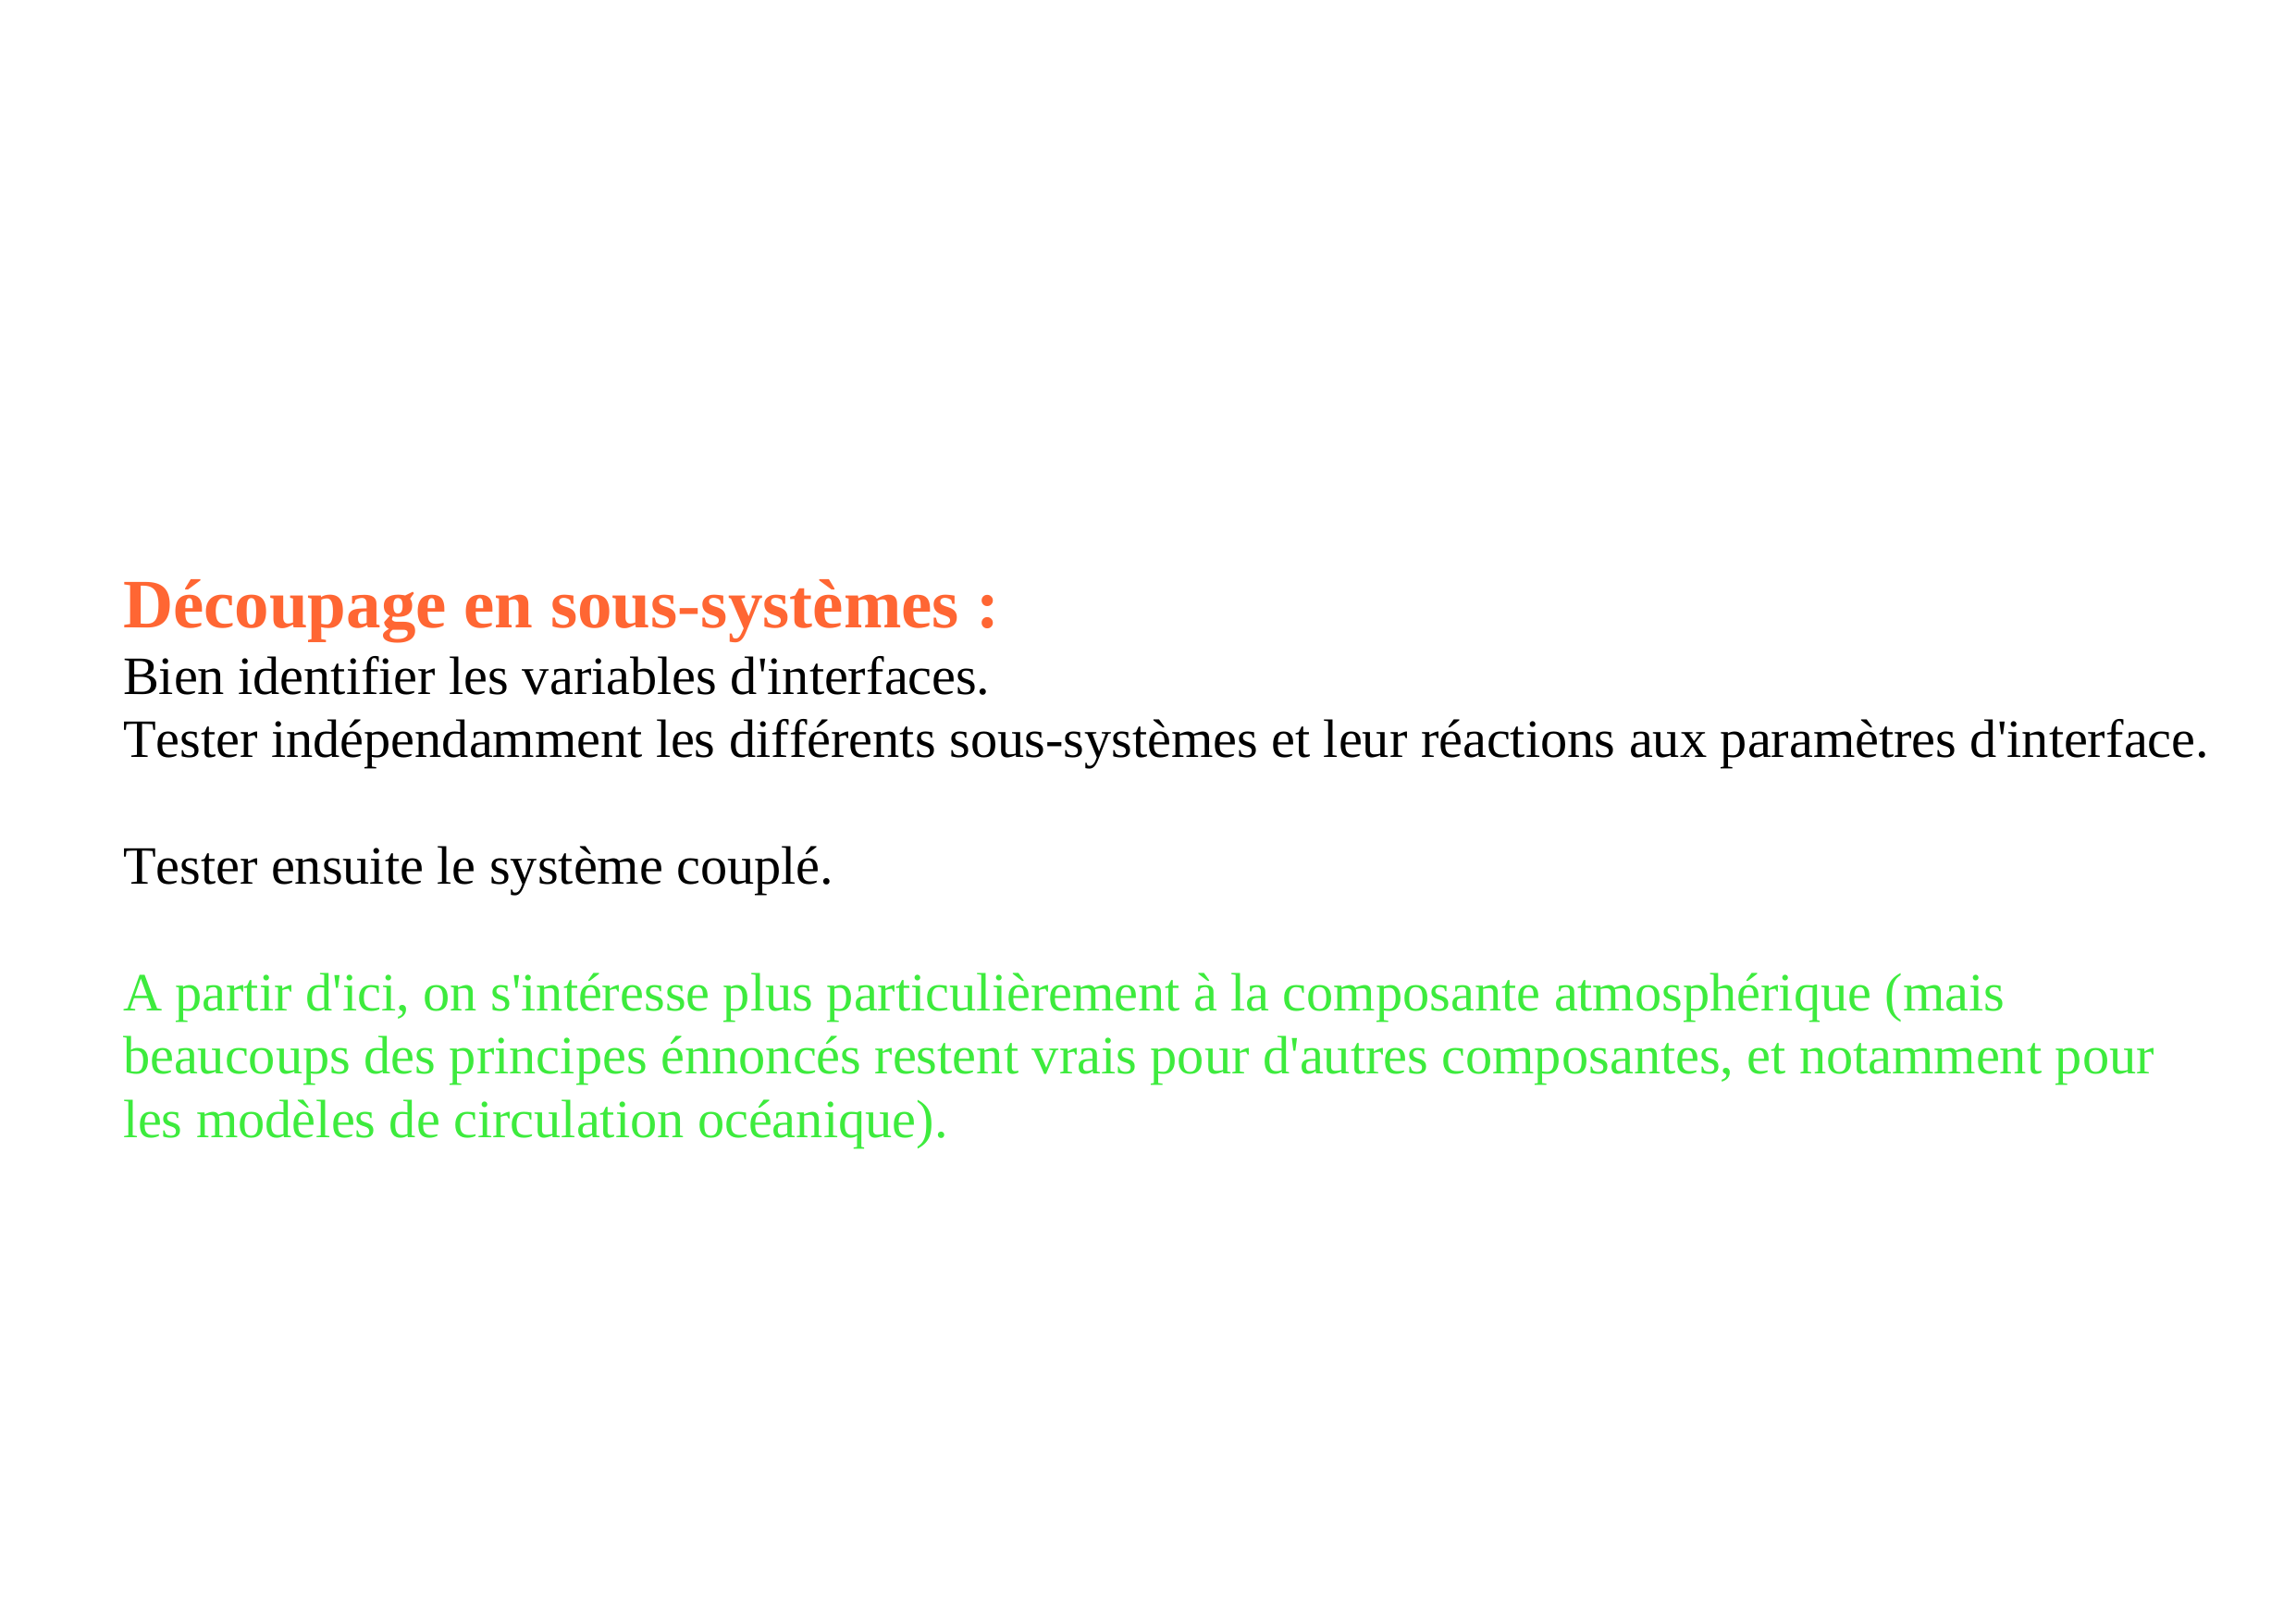

Découpage en sous-systèmes :
Bien identifier les variables d'interfaces.
Tester indépendamment les différents sous-systèmes et leur réactions aux paramètres d'interface.
Tester ensuite le système couplé.
A partir d'ici, on s'intéresse plus particulièrement à la composante atmosphérique (mais beaucoups des principes énnoncés restent vrais pour d'autres composantes, et notamment pour les modèles de circulation océanique).